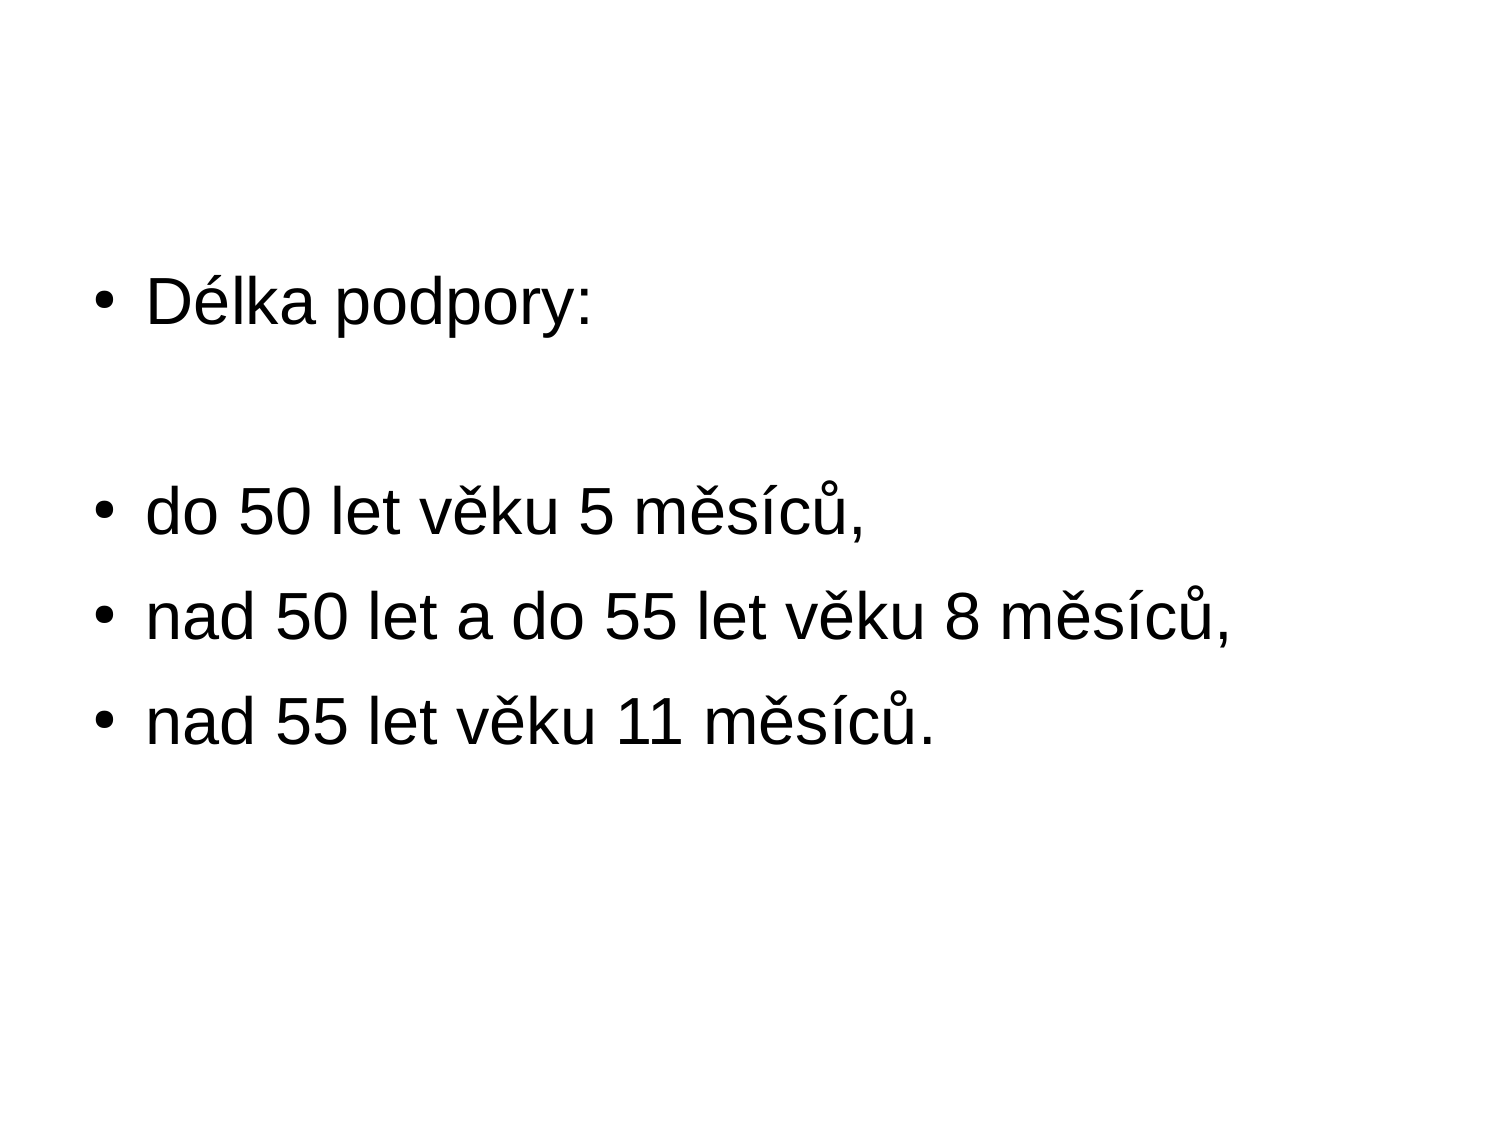

#
Délka podpory:
do 50 let věku 5 měsíců,
nad 50 let a do 55 let věku 8 měsíců,
nad 55 let věku 11 měsíců.